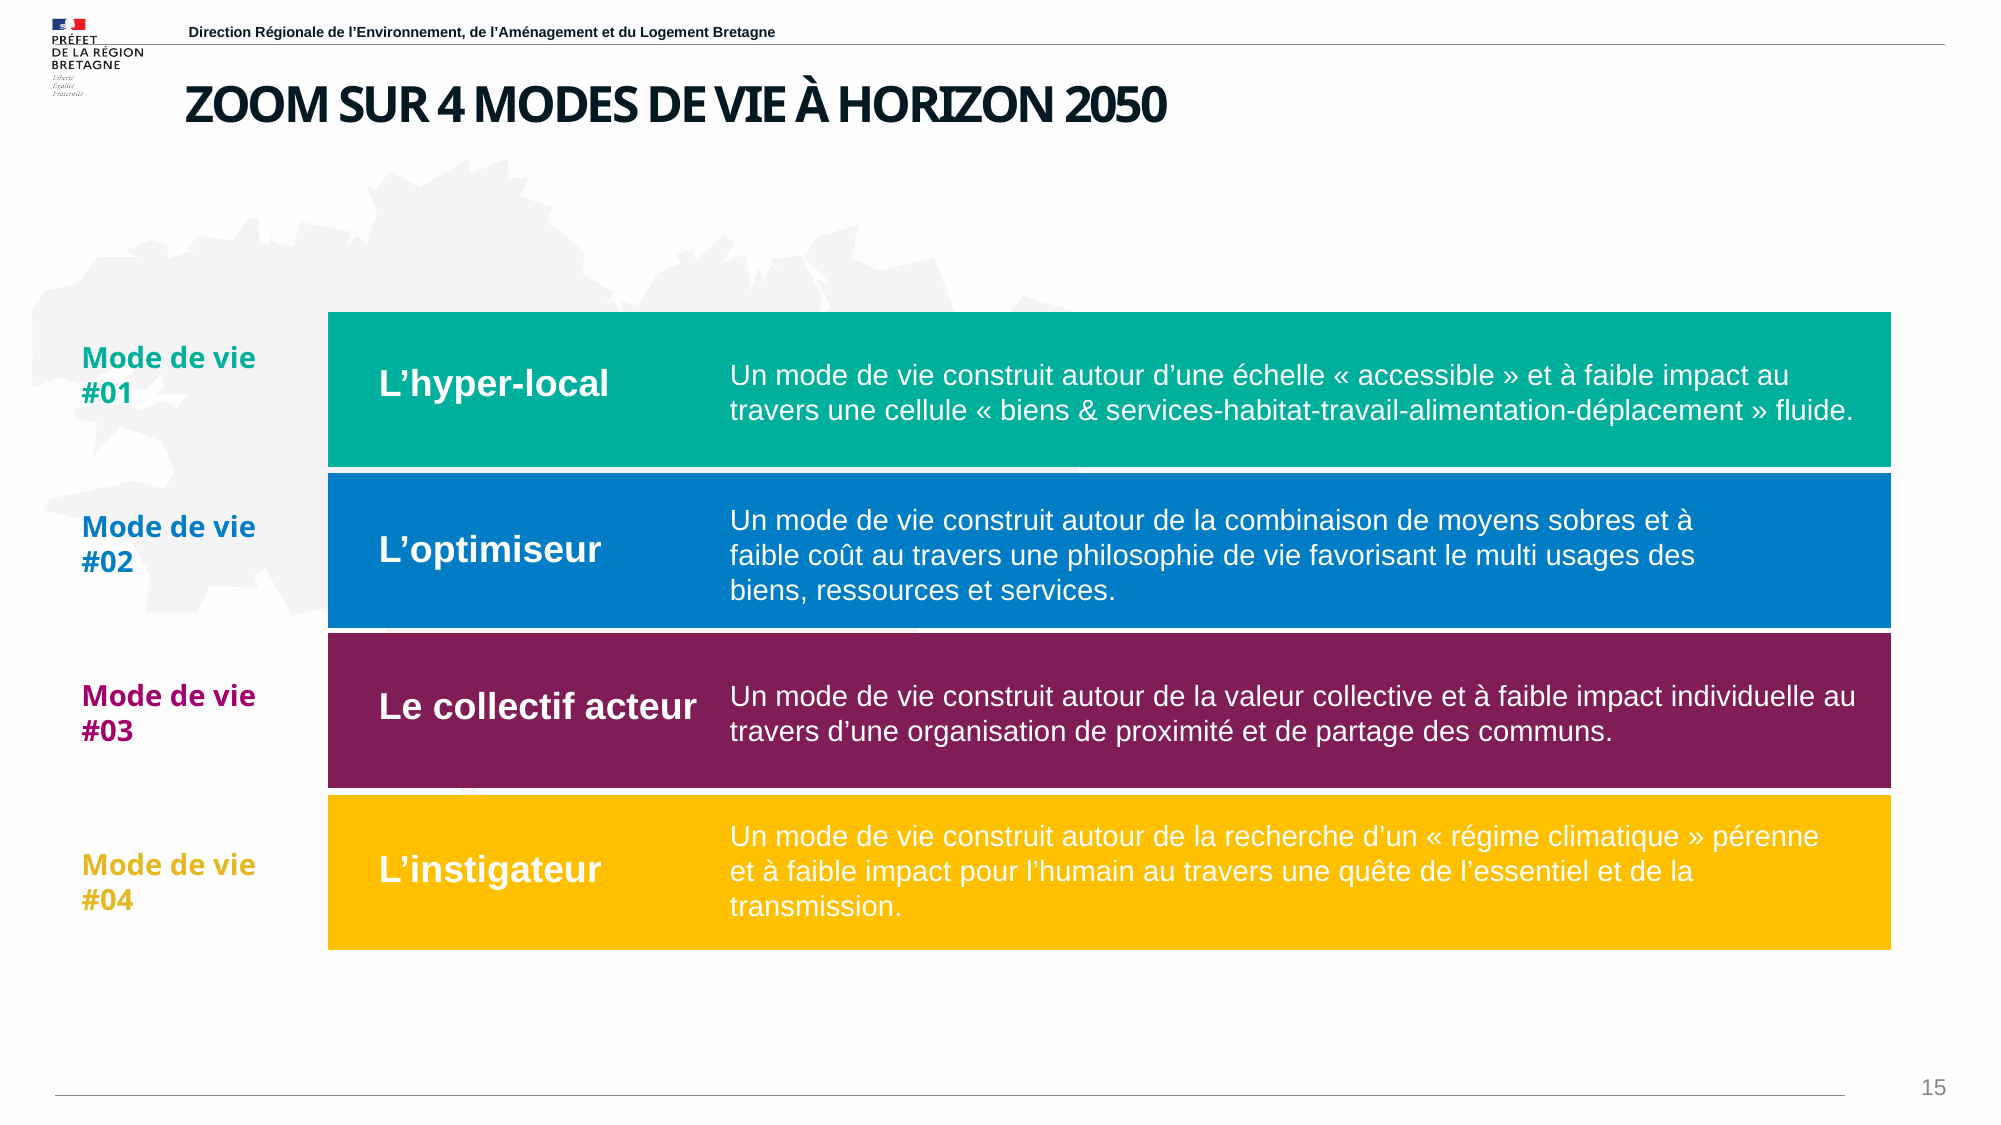

Direction Régionale de l’Environnement, de l’Aménagement et du Logement Bretagne
ZOOM SUR 4 MODES DE VIE À HORIZON 2050
Mode de vie #01
Un mode de vie construit autour d’une échelle « accessible » et à faible impact au travers une cellule « biens & services-habitat-travail-alimentation-déplacement » fluide.
L’hyper-local
Un mode de vie construit autour de la combinaison de moyens sobres et à faible coût au travers une philosophie de vie favorisant le multi usages des biens, ressources et services.
Mode de vie #02
L’optimiseur
Un mode de vie construit autour de la valeur collective et à faible impact individuelle au travers d’une organisation de proximité et de partage des communs.
Mode de vie #03
Le collectif acteur
Un mode de vie construit autour de la recherche d’un « régime climatique » pérenne et à faible impact pour l’humain au travers une quête de l’essentiel et de la transmission.
L’instigateur
Mode de vie #04